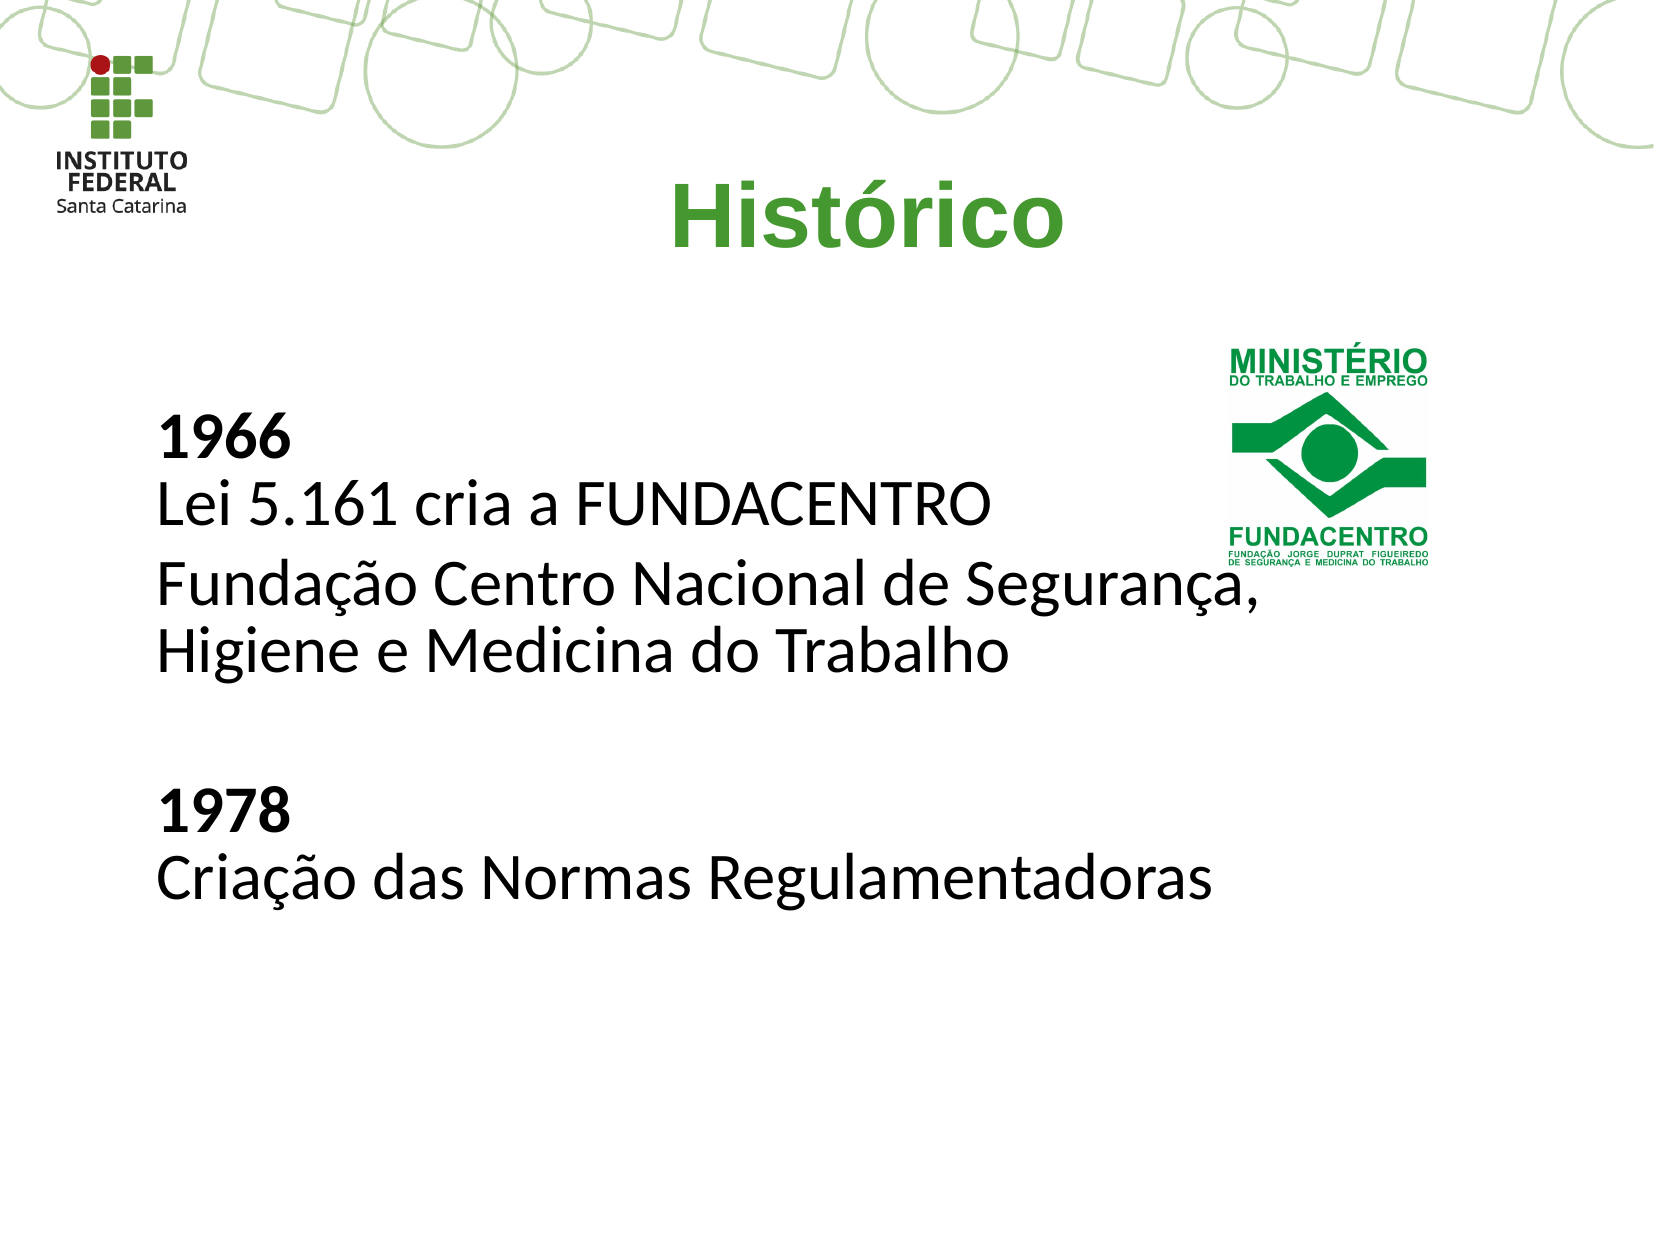

# Histórico
1966
Lei 5.161 cria a FUNDACENTRO
Fundação Centro Nacional de Segurança, Higiene e Medicina do Trabalho
1978
Criação das Normas Regulamentadoras